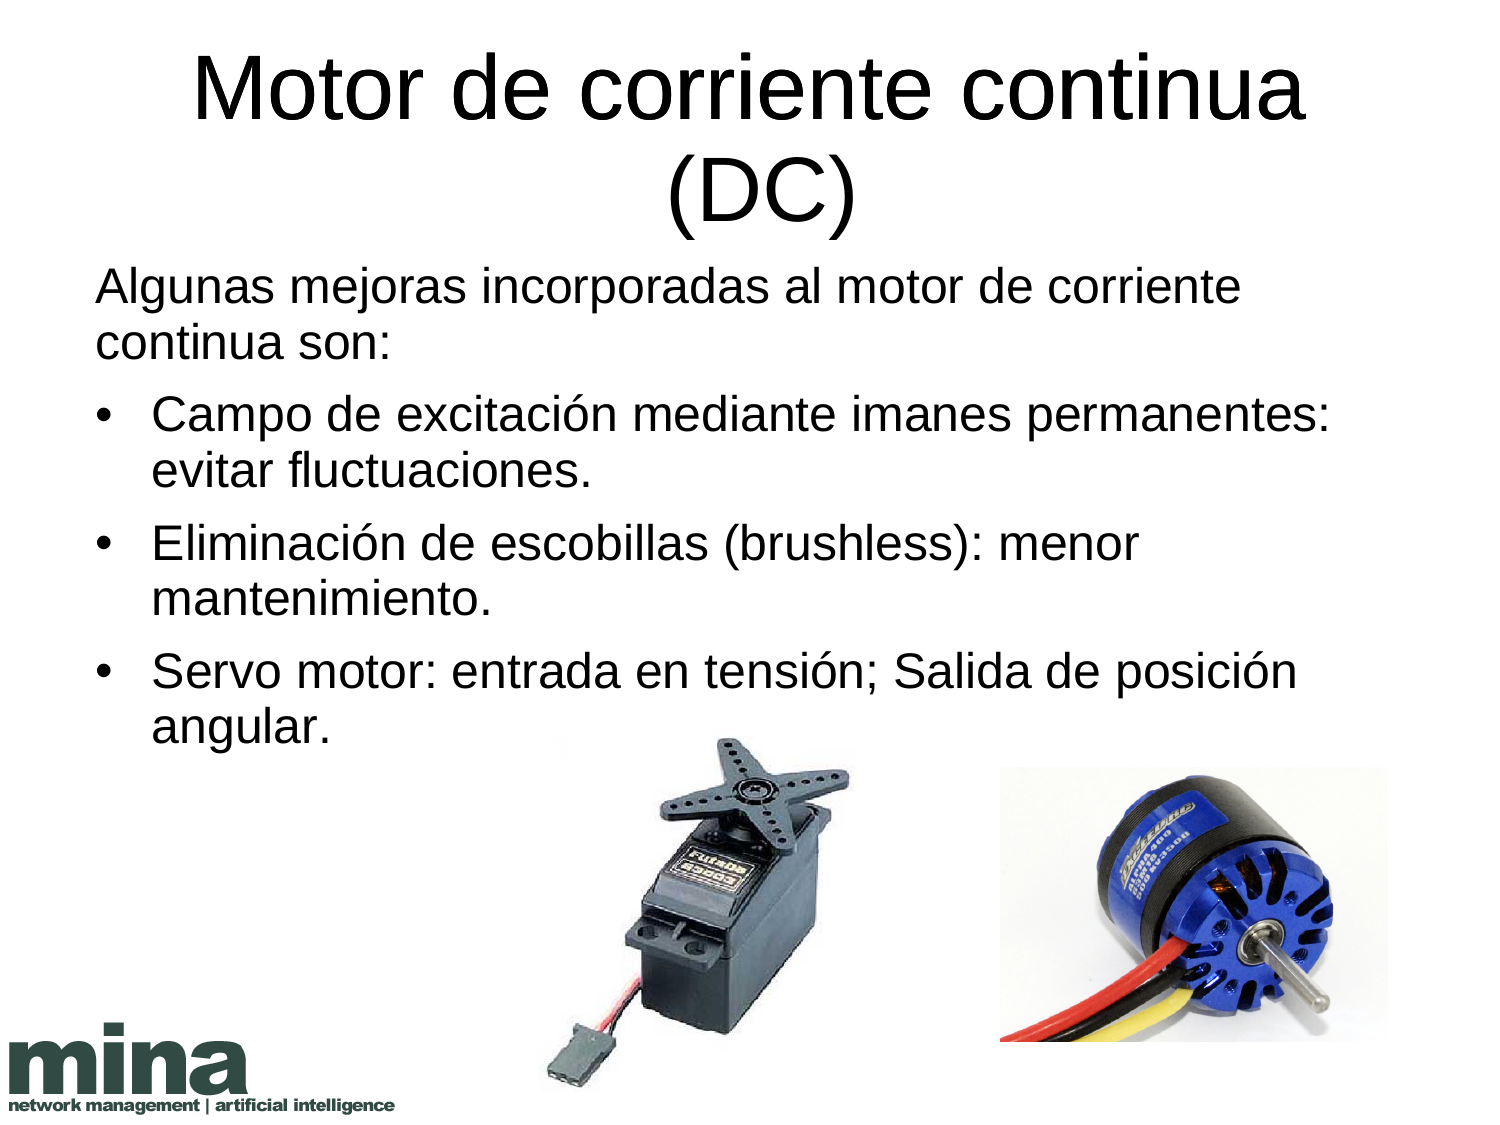

# Motor de corriente continua
Motor de corriente continua
(DC)
Algunas mejoras incorporadas al motor de corriente continua son:
Campo de excitación mediante imanes permanentes: evitar fluctuaciones.
Eliminación de escobillas (brushless): menor mantenimiento.
Servo motor: entrada en tensión; Salida de posición angular.